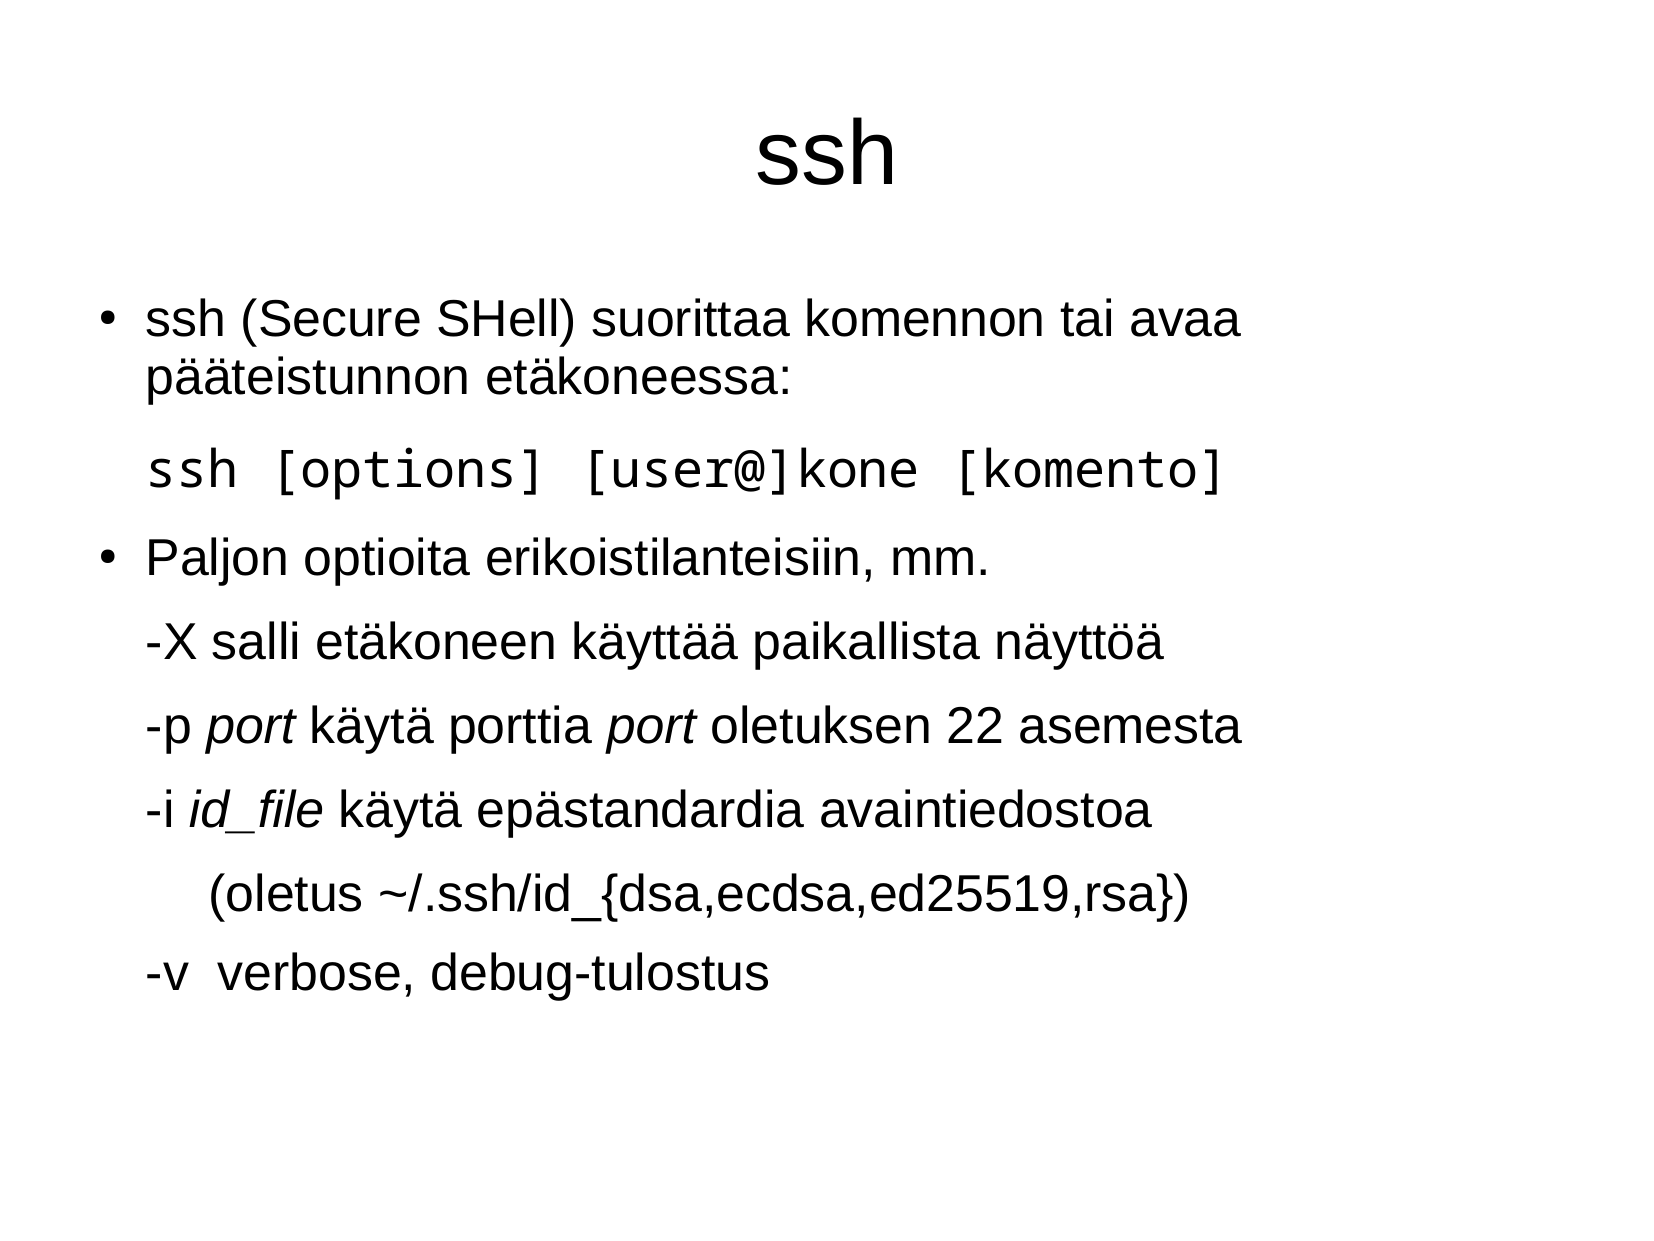

# ssh
ssh (Secure SHell) suorittaa komennon tai avaa pääteistunnon etäkoneessa:
ssh [options] [user@]kone [komento]
Paljon optioita erikoistilanteisiin, mm.
-X salli etäkoneen käyttää paikallista näyttöä
-p port käytä porttia port oletuksen 22 asemesta
-i id_file käytä epästandardia avaintiedostoa
(oletus ~/.ssh/id_{dsa,ecdsa,ed25519,rsa})
-v verbose, debug-tulostus